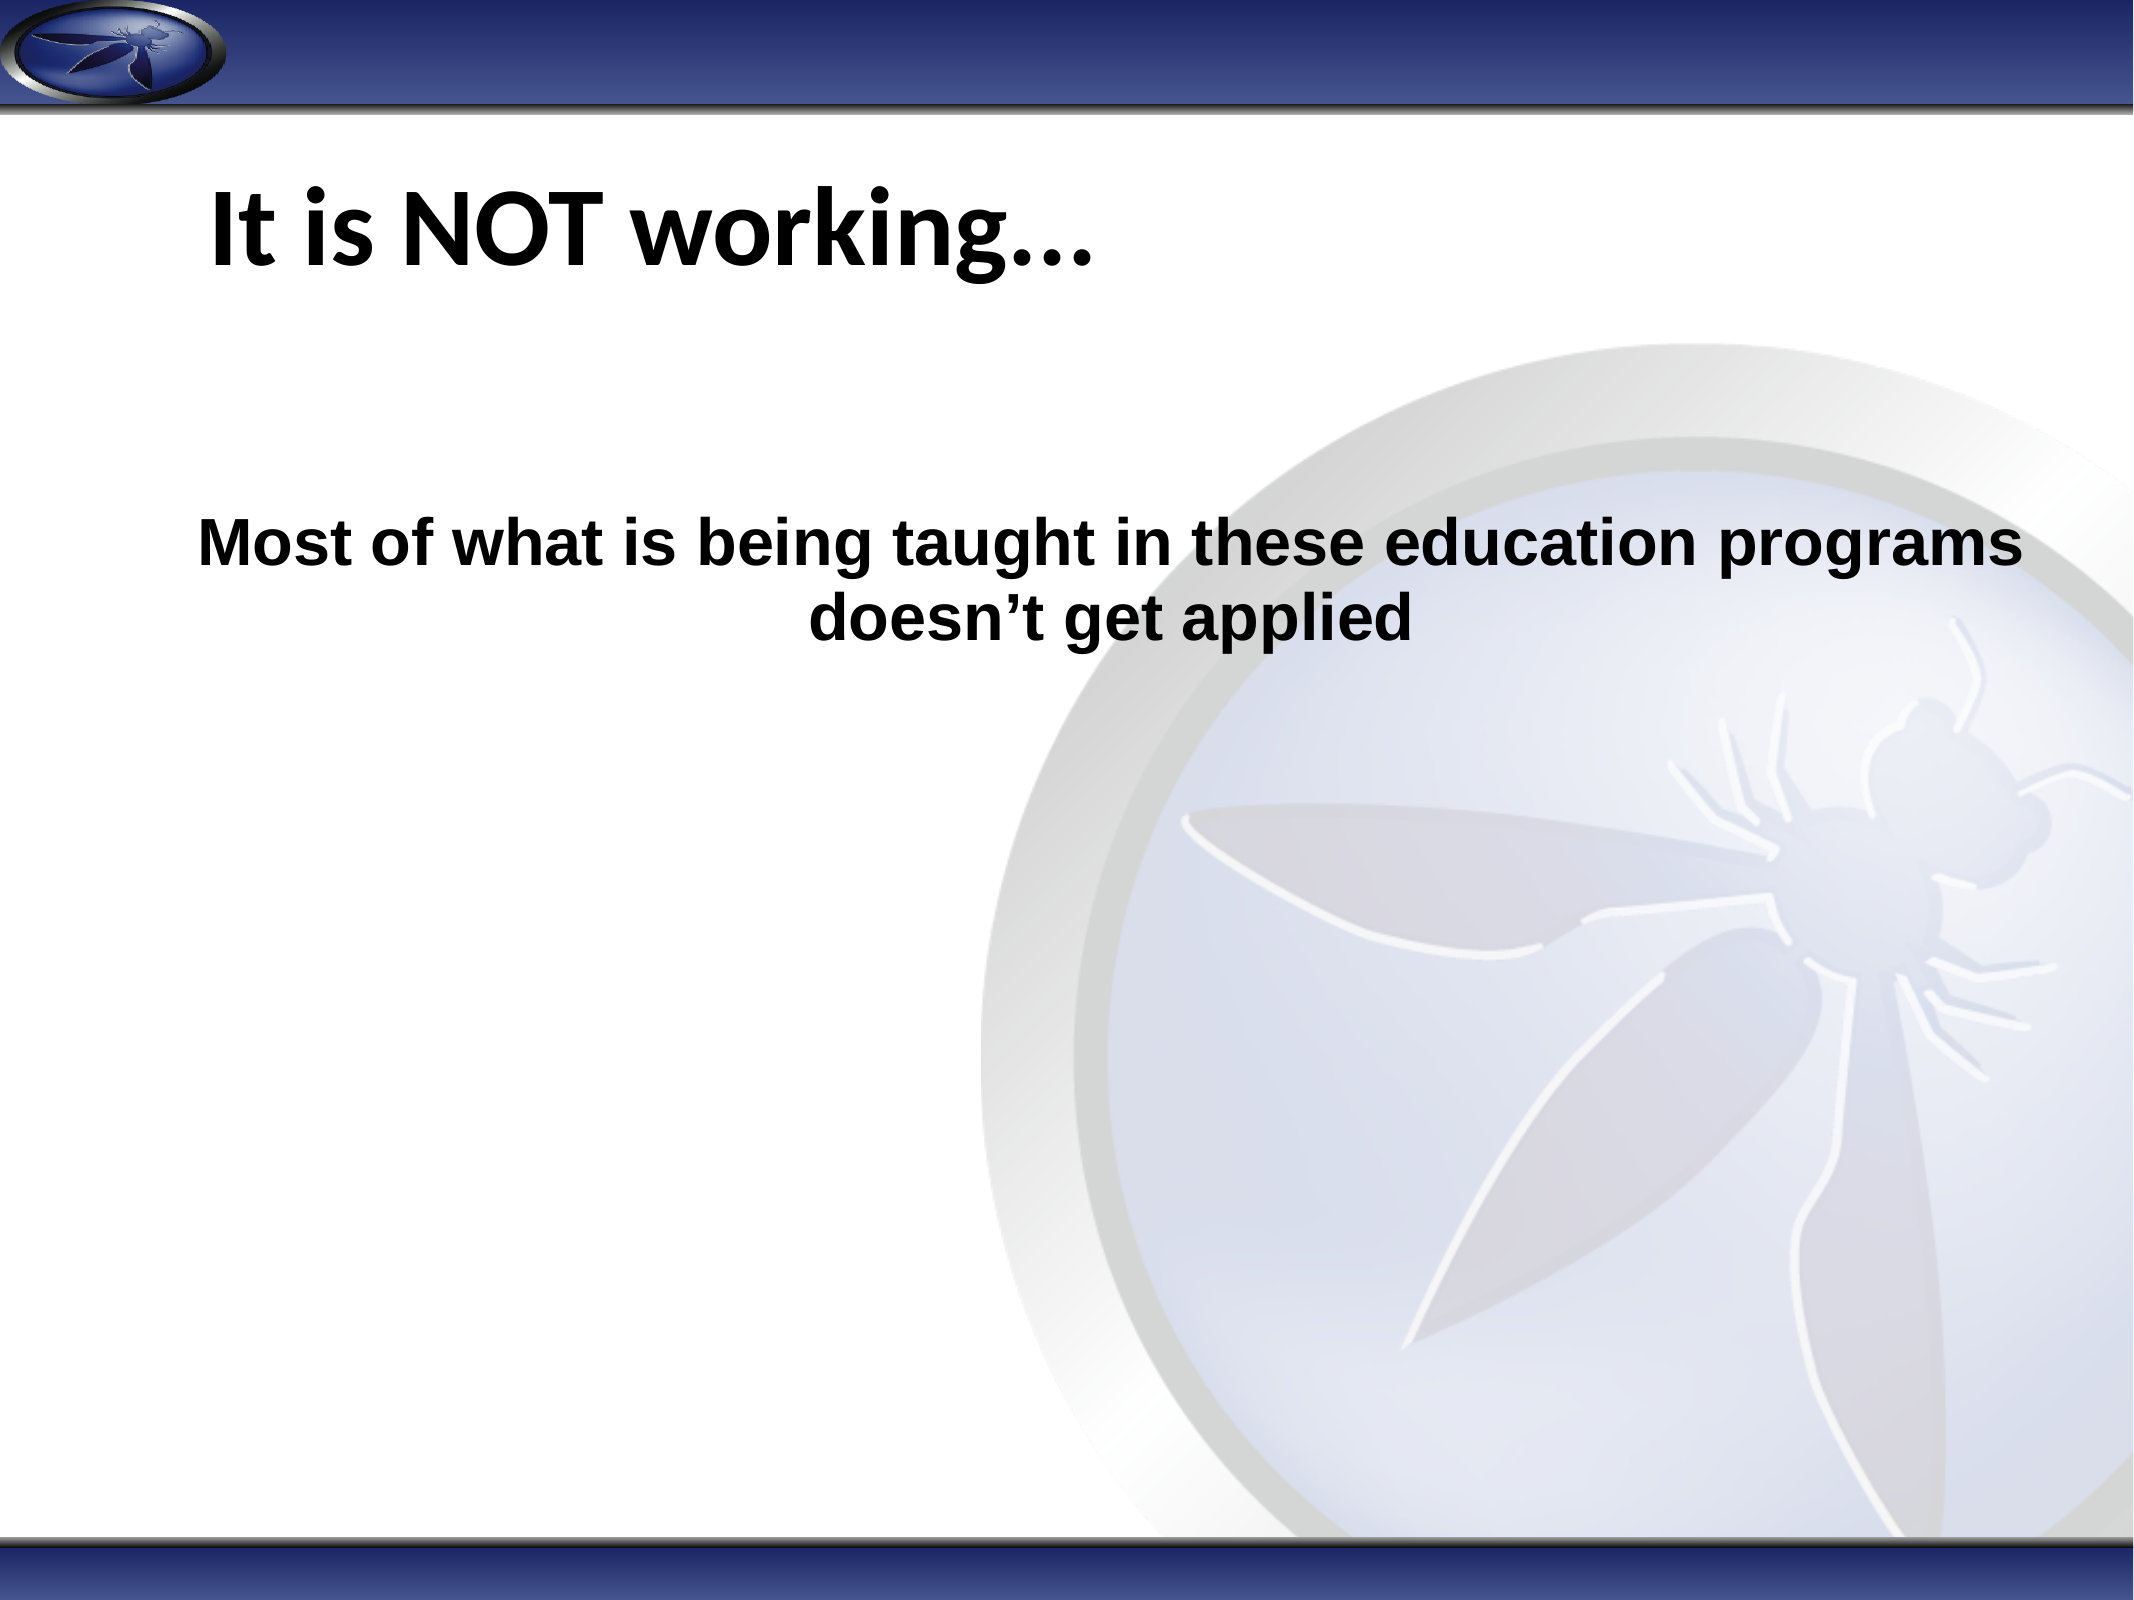

# It is NOT working...
Most of what is being taught in these education programs doesn’t get applied